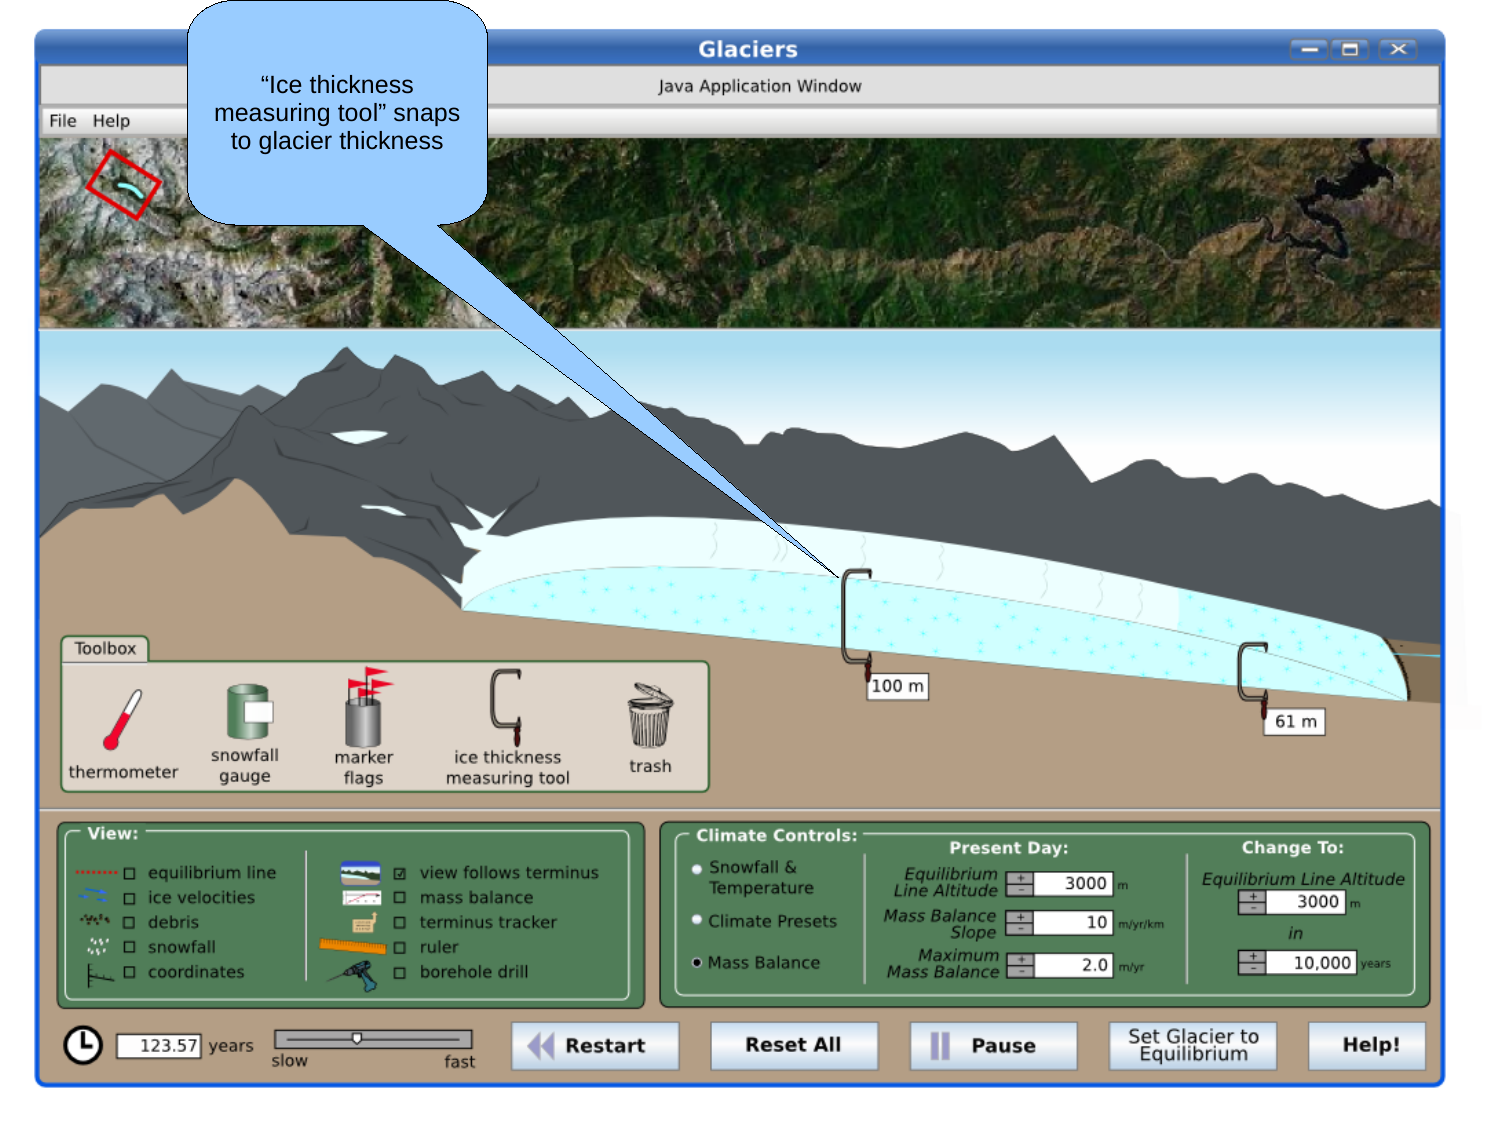

“Ice thickness measuring tool” snaps to glacier thickness